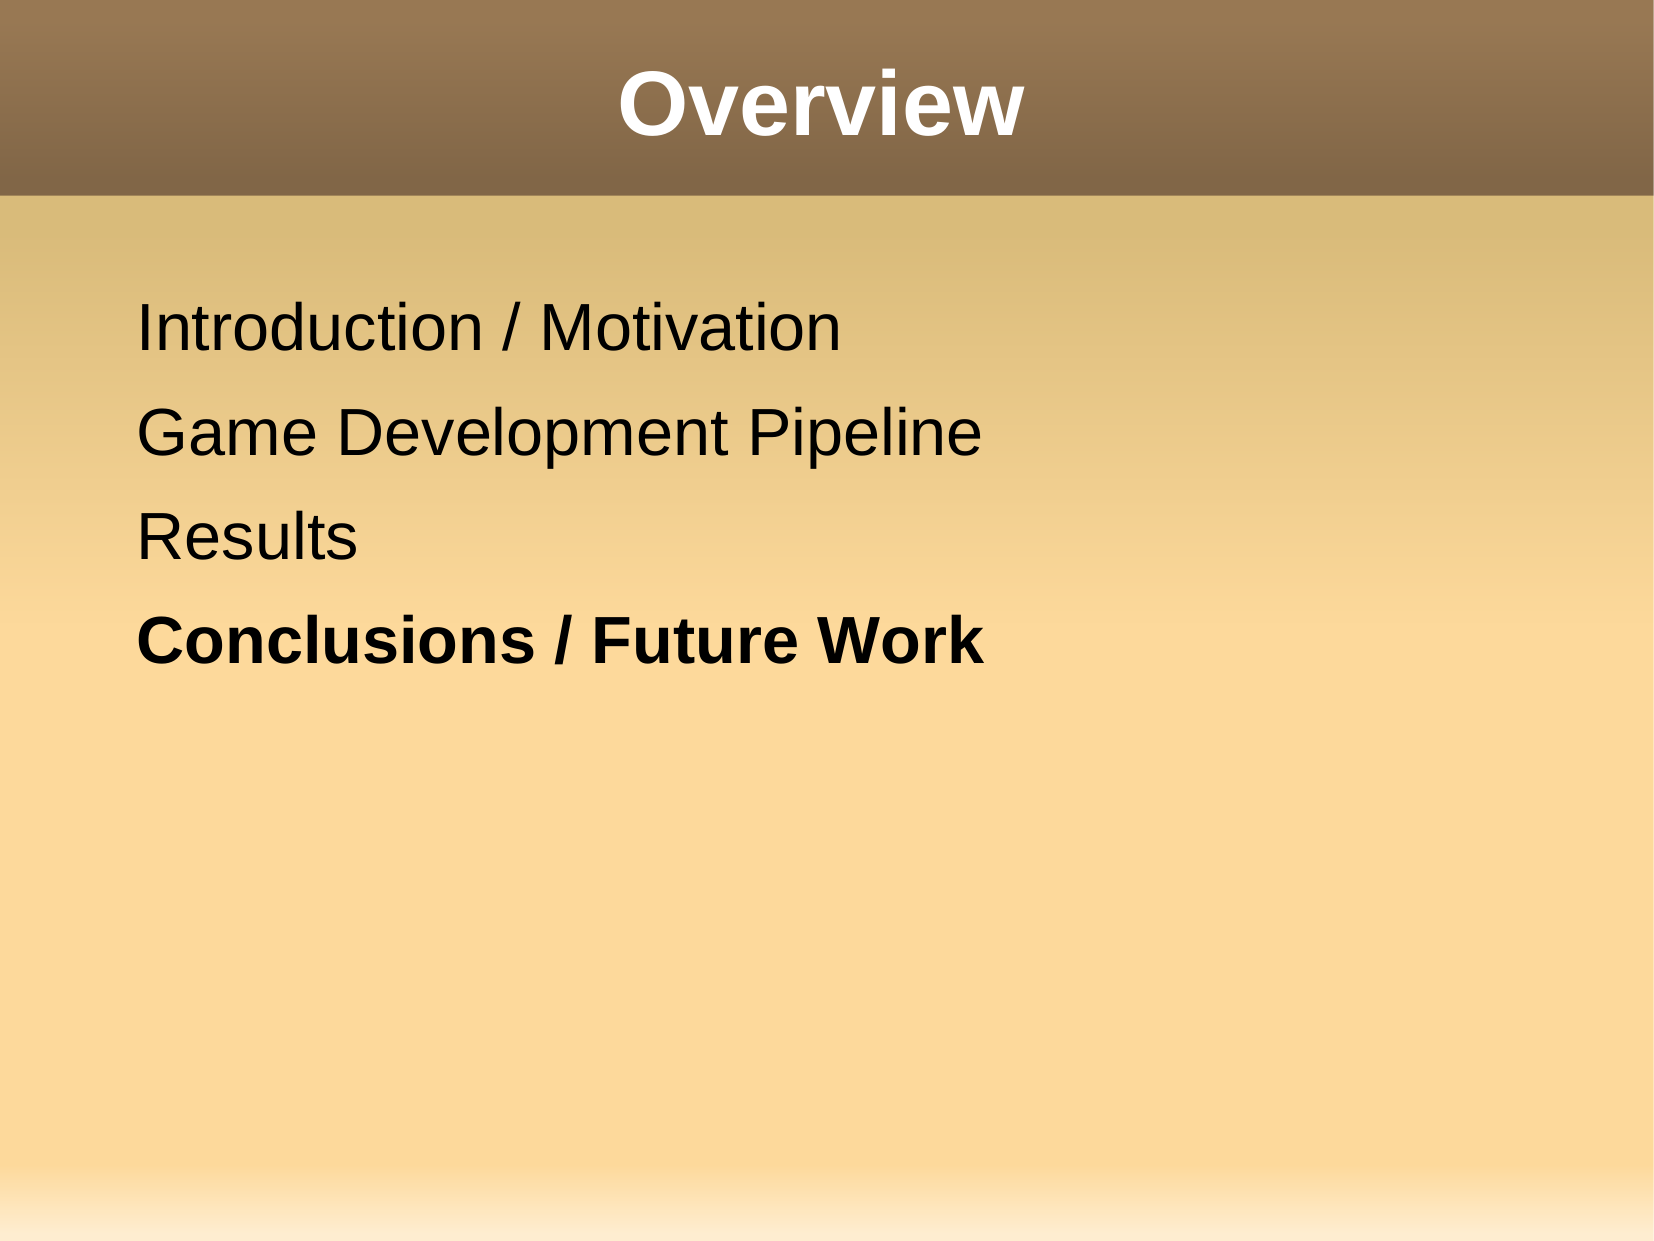

# Overview
 Introduction / Motivation
 Game Development Pipeline
 Results
 Conclusions / Future Work